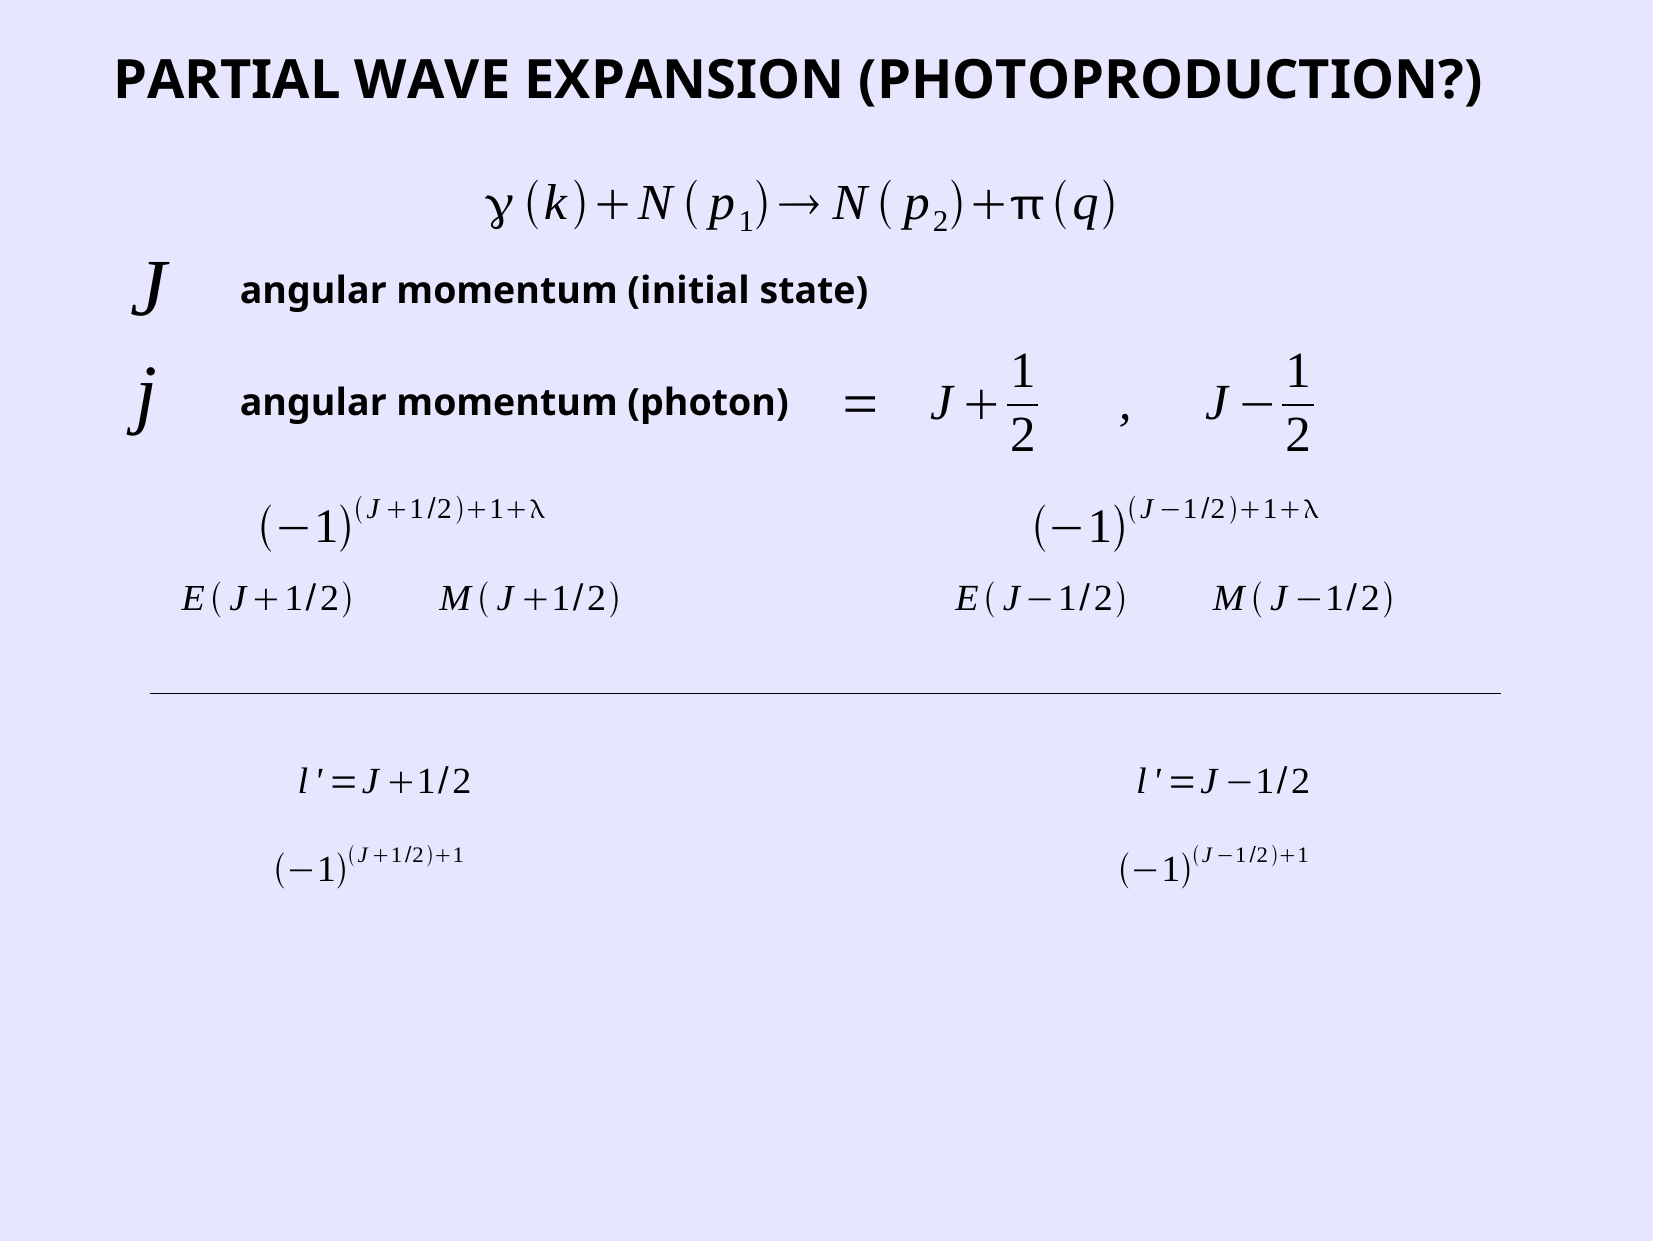

PARTIAL WAVE EXPANSION (PHOTOPRODUCTION?)
angular momentum (initial state)
angular momentum (photon)